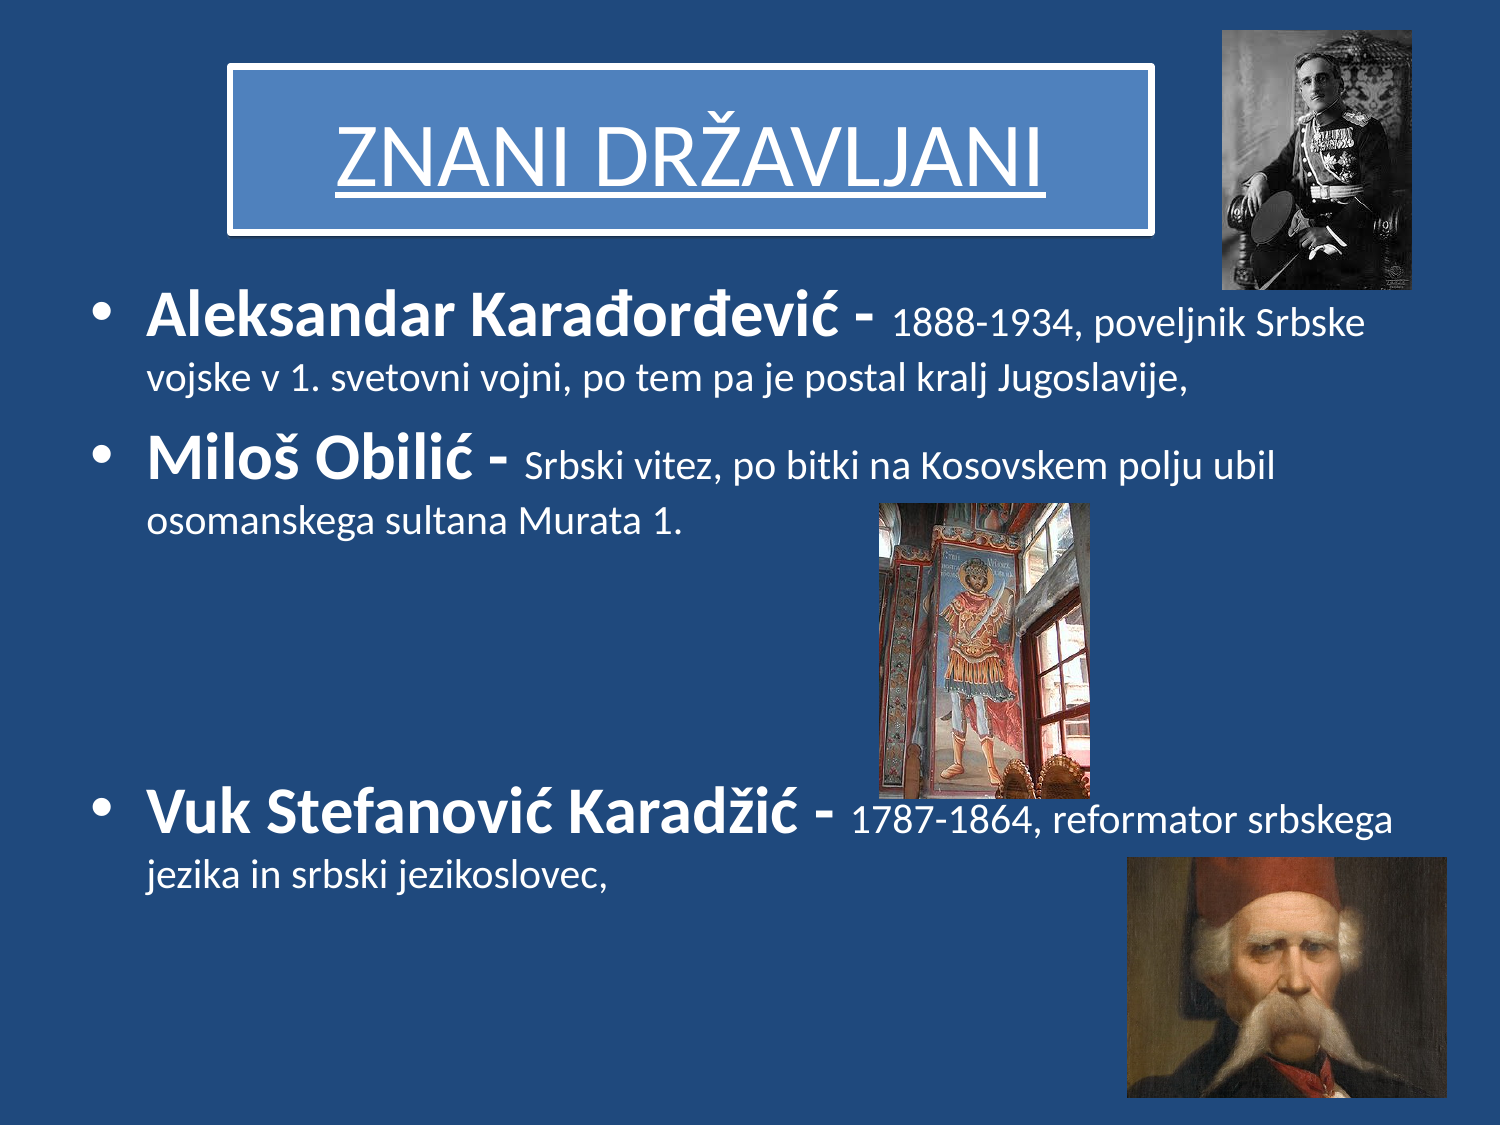

# ZNANI DRŽAVLJANI
Aleksandar Karađorđević - 1888-1934, poveljnik Srbske vojske v 1. svetovni vojni, po tem pa je postal kralj Jugoslavije,
Miloš Obilić - Srbski vitez, po bitki na Kosovskem polju ubil osomanskega sultana Murata 1.
Vuk Stefanović Karadžić - 1787-1864, reformator srbskega jezika in srbski jezikoslovec,